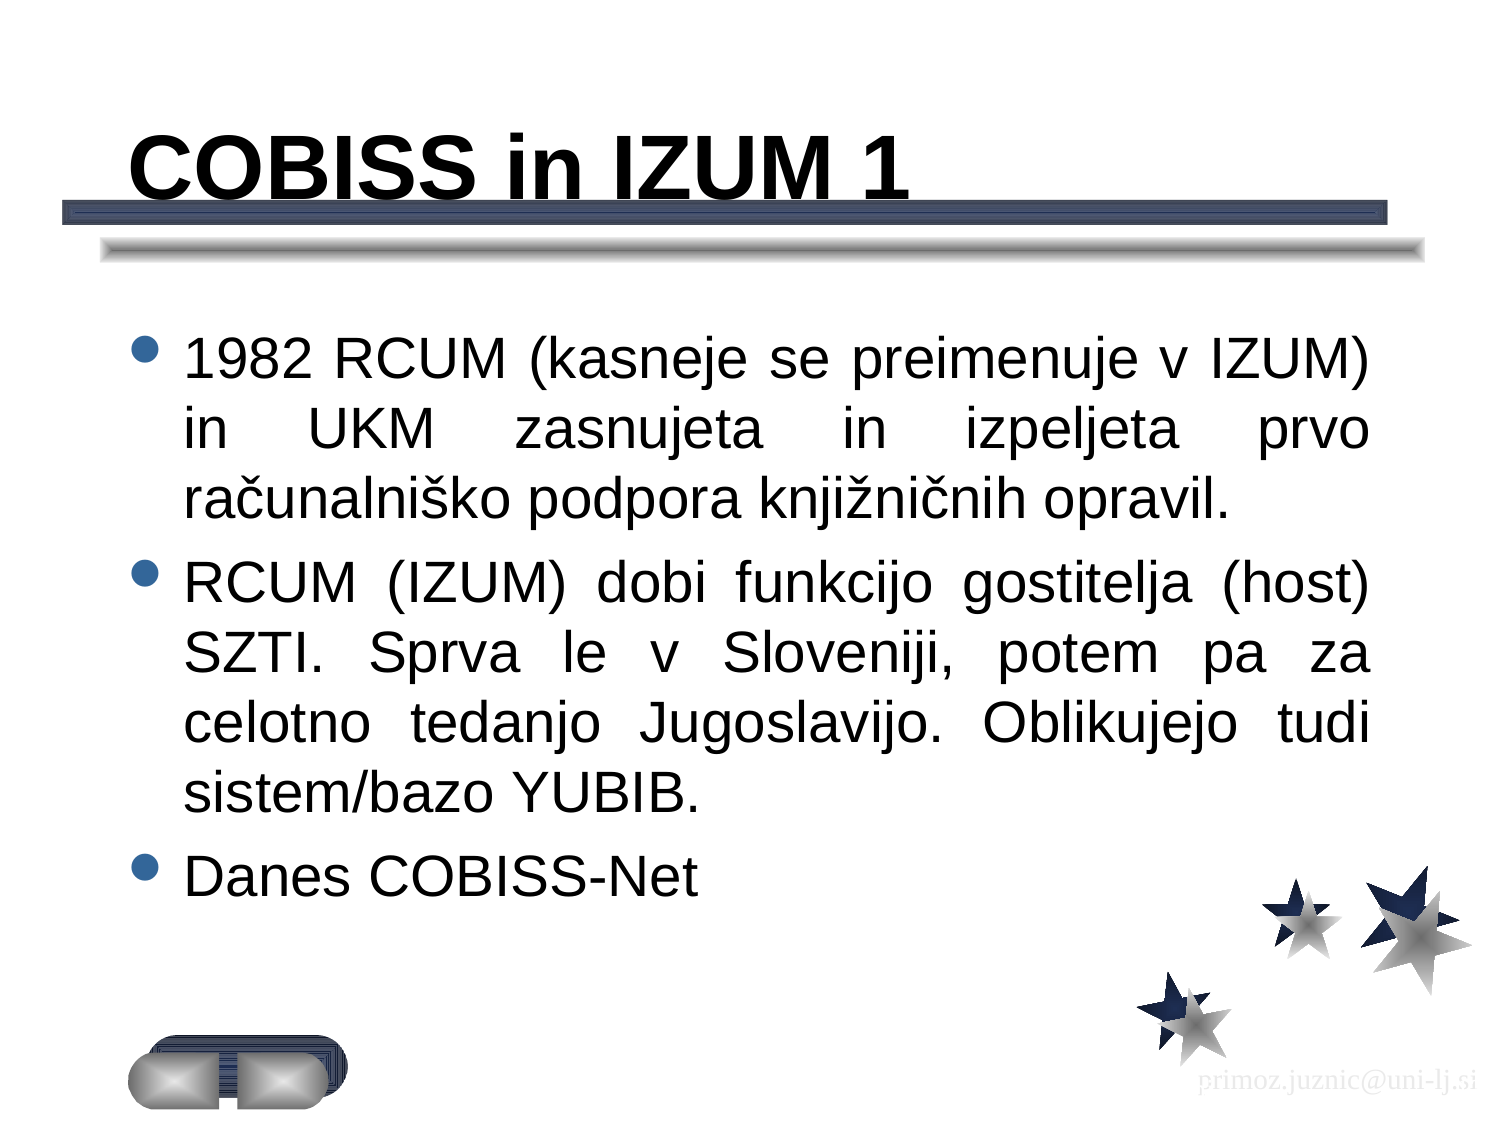

# COBISS in IZUM 1
1982 RCUM (kasneje se preimenuje v IZUM) in UKM zasnujeta in izpeljeta prvo računalniško podpora knjižničnih opravil.
RCUM (IZUM) dobi funkcijo gostitelja (host) SZTI. Sprva le v Sloveniji, potem pa za celotno tedanjo Jugoslavijo. Oblikujejo tudi sistem/bazo YUBIB.
Danes COBISS-Net
Primoz Juznic, BINK, FF, Univerza v Ljubljani